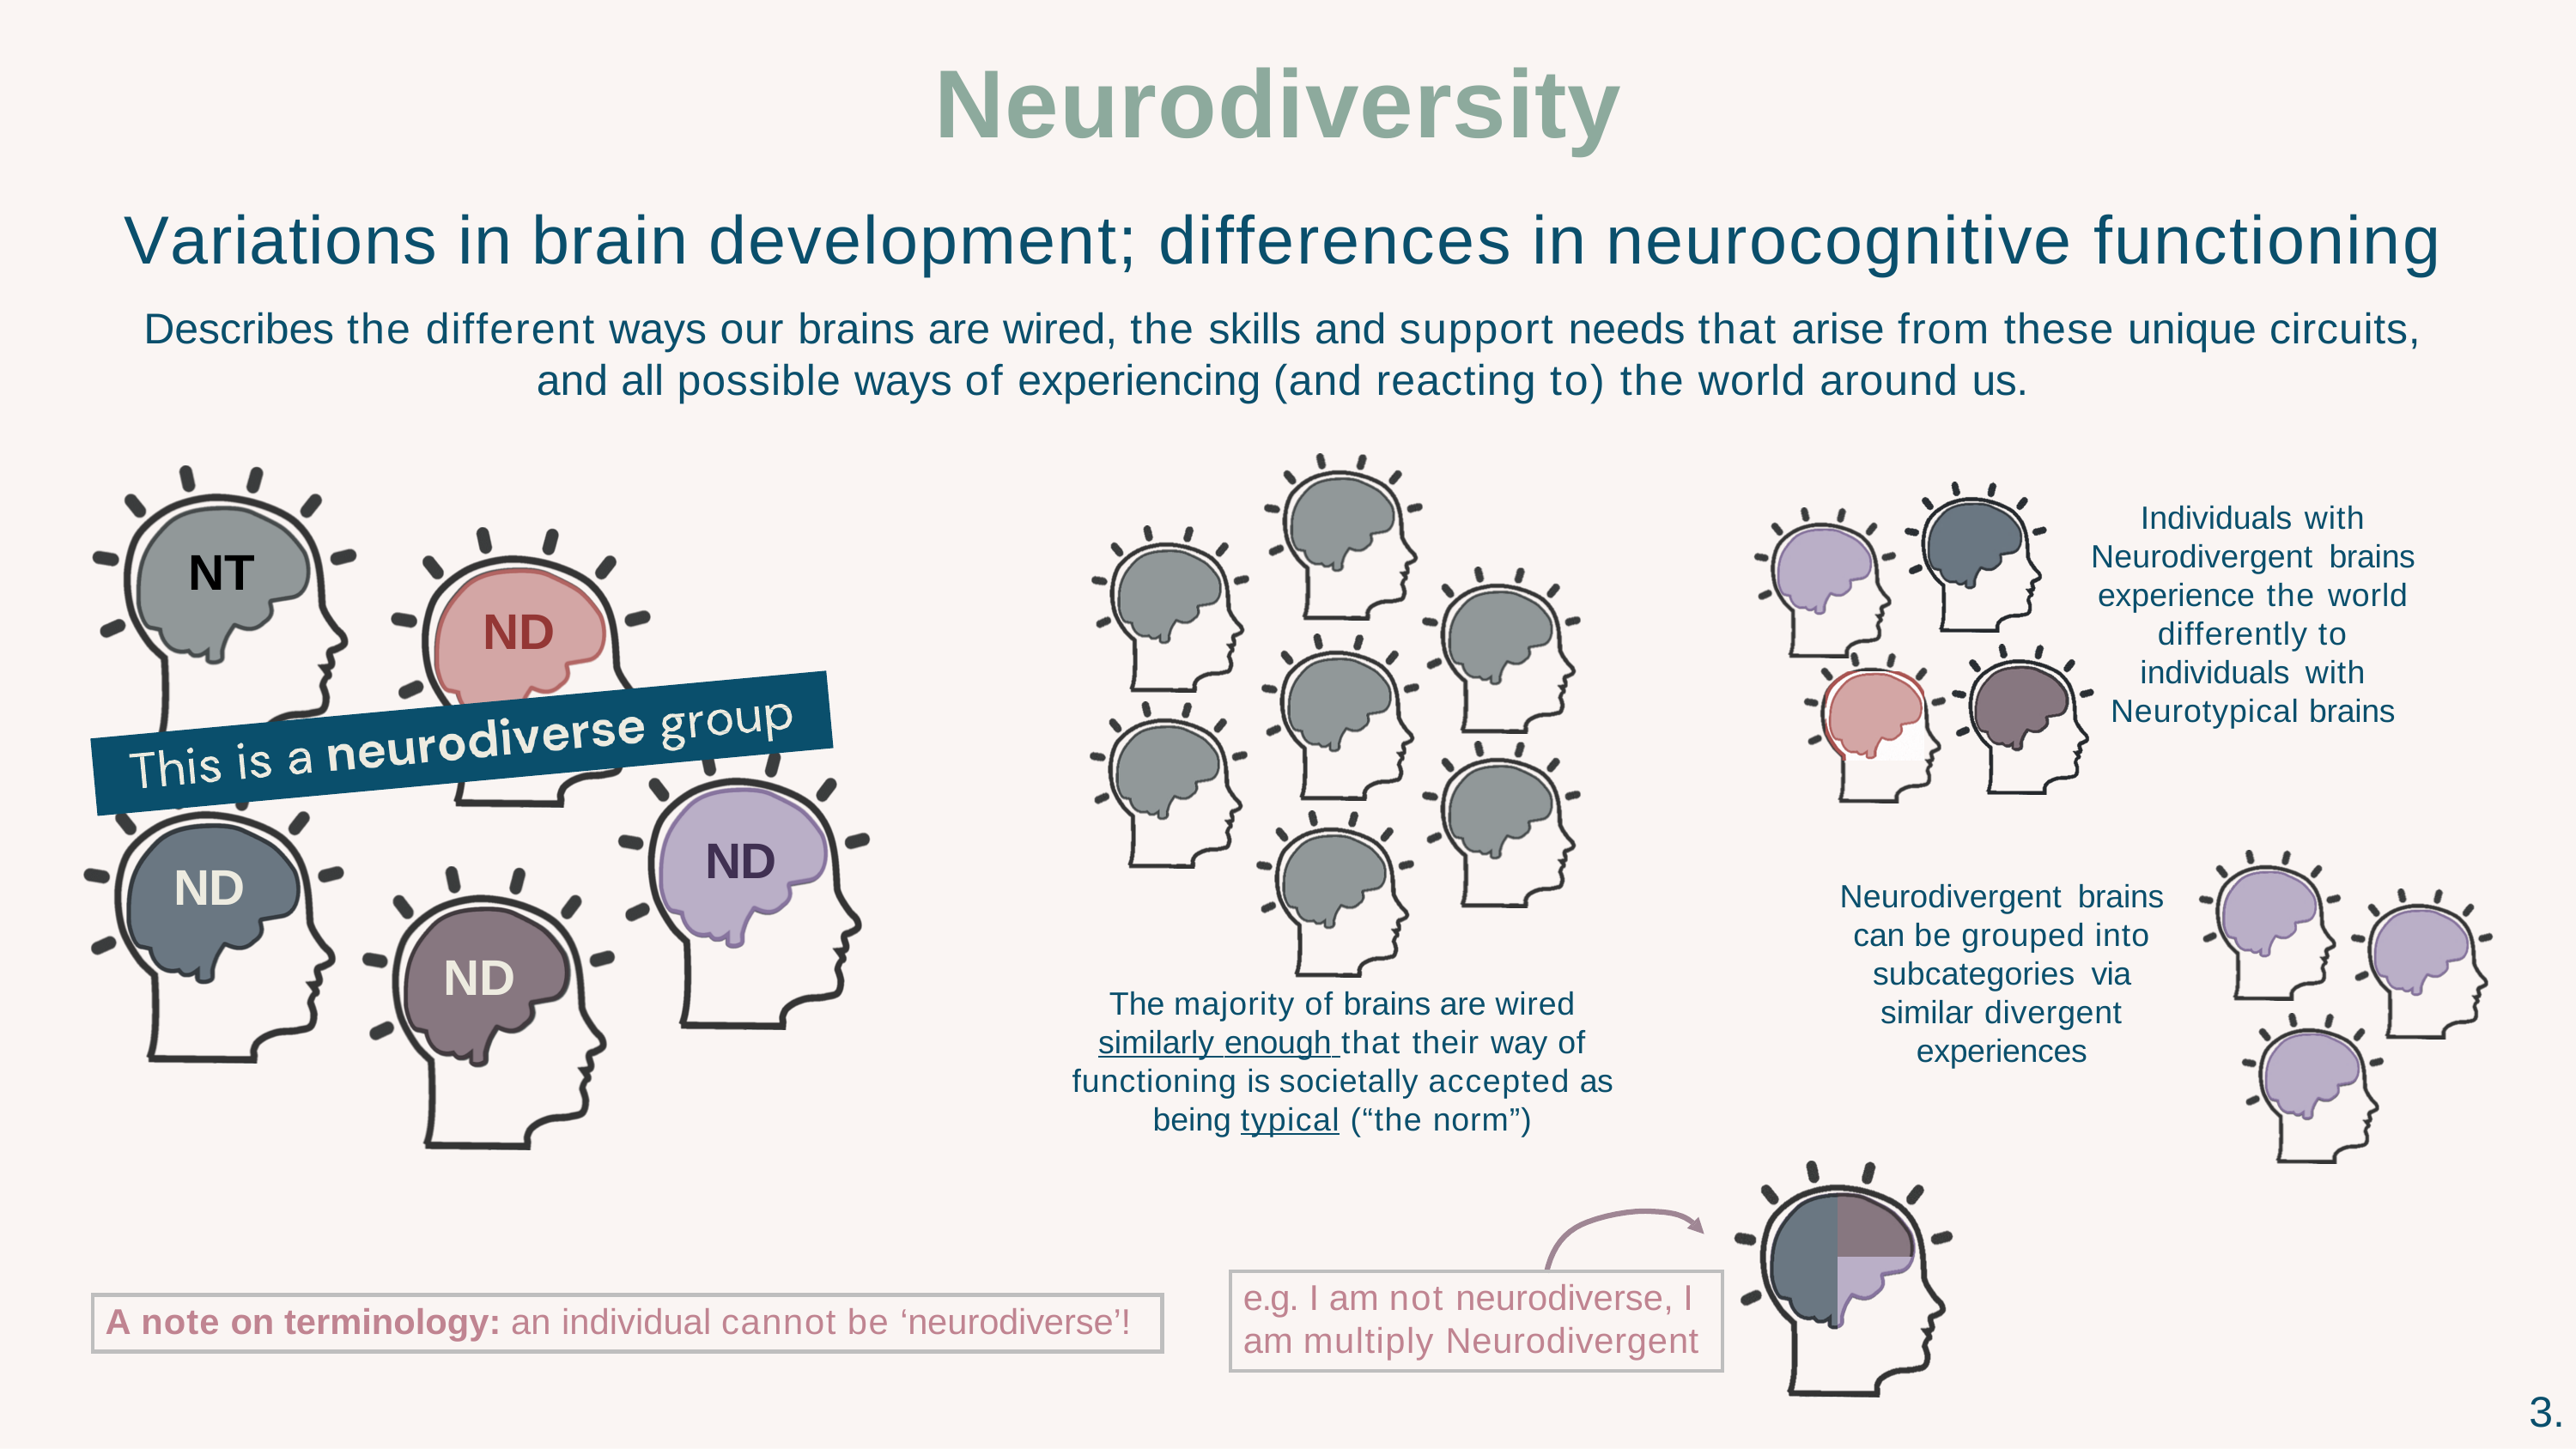

# Neurodiversity
Variations in brain development; differences in neurocognitive functioning
Describes the different ways our brains are wired, the skills and support needs that arise from these unique circuits, and all possible ways of experiencing (and reacting to) the world around us.
Individuals with Neurodivergent brains experience the world differently to individuals with Neurotypical brains
NT
ND
ND
ND
Neurodivergent brains can be grouped into subcategories via similar divergent experiences
ND
The majority of brains are wired similarly enough that their way of functioning is societally accepted as being typical (“the norm”)
e.g. I am not neurodiverse, I am multiply Neurodivergent
A note on terminology: an individual cannot be ‘neurodiverse’!